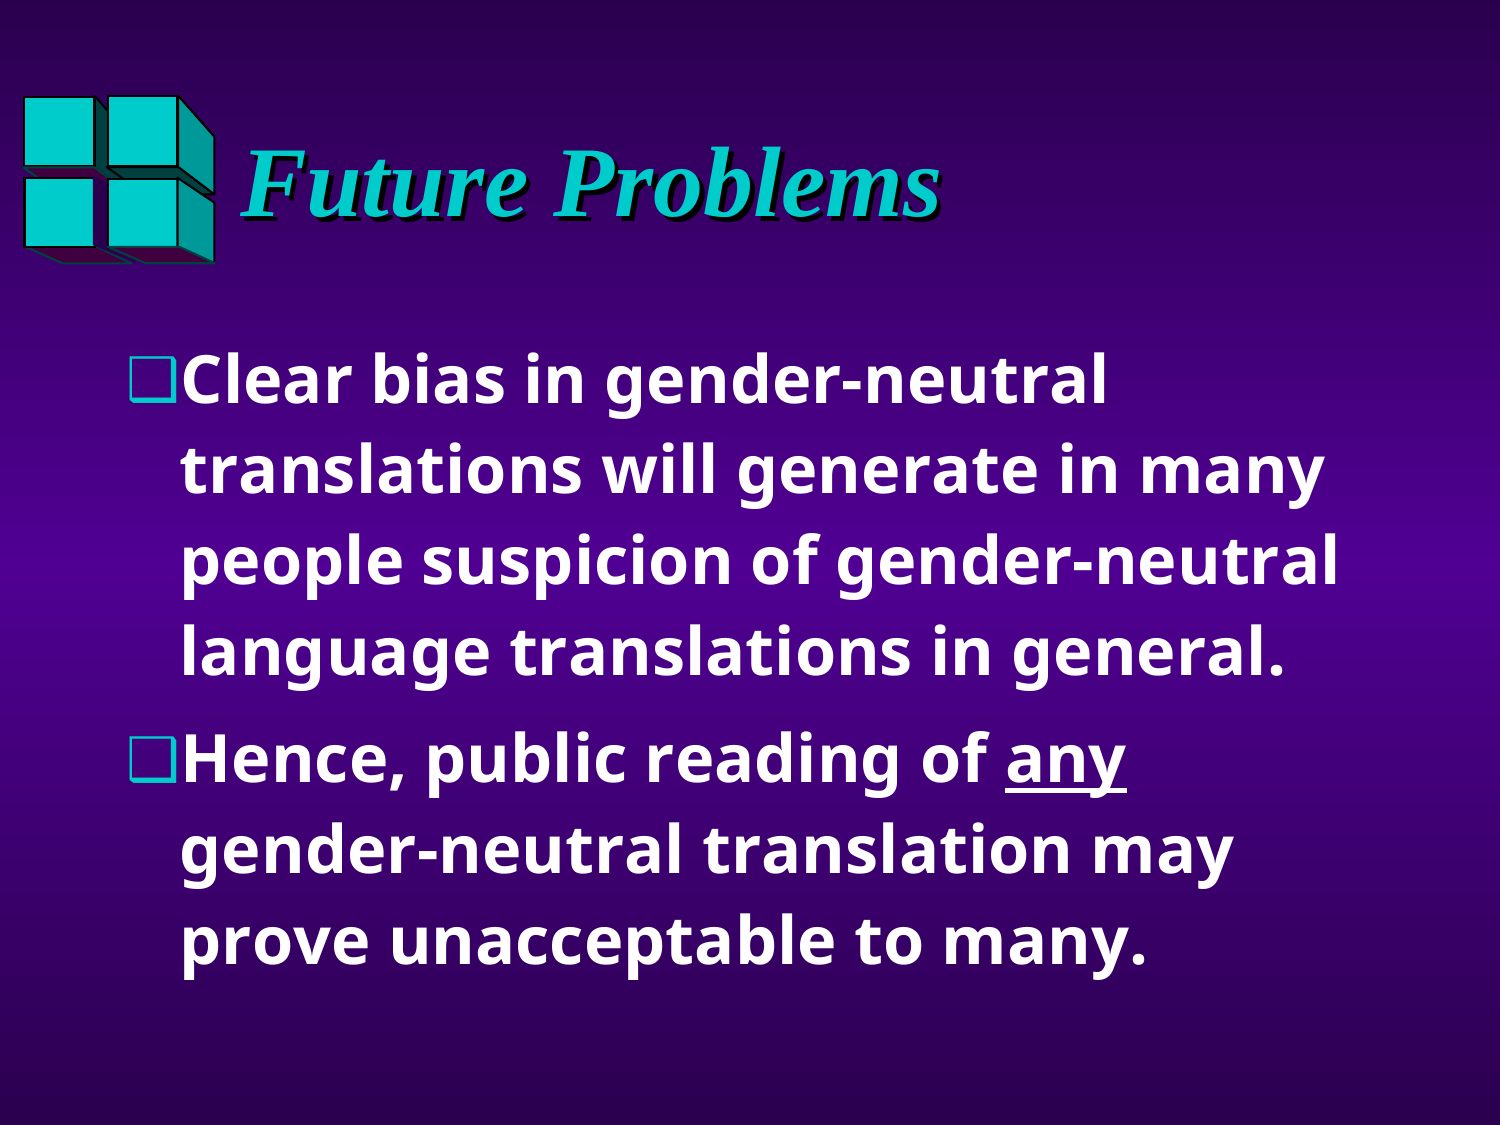

# Future Problems
Clear bias in gender-neutral translations will generate in many people suspicion of gender-neutral language translations in general.
Hence, public reading of any gender-neutral translation may prove unacceptable to many.